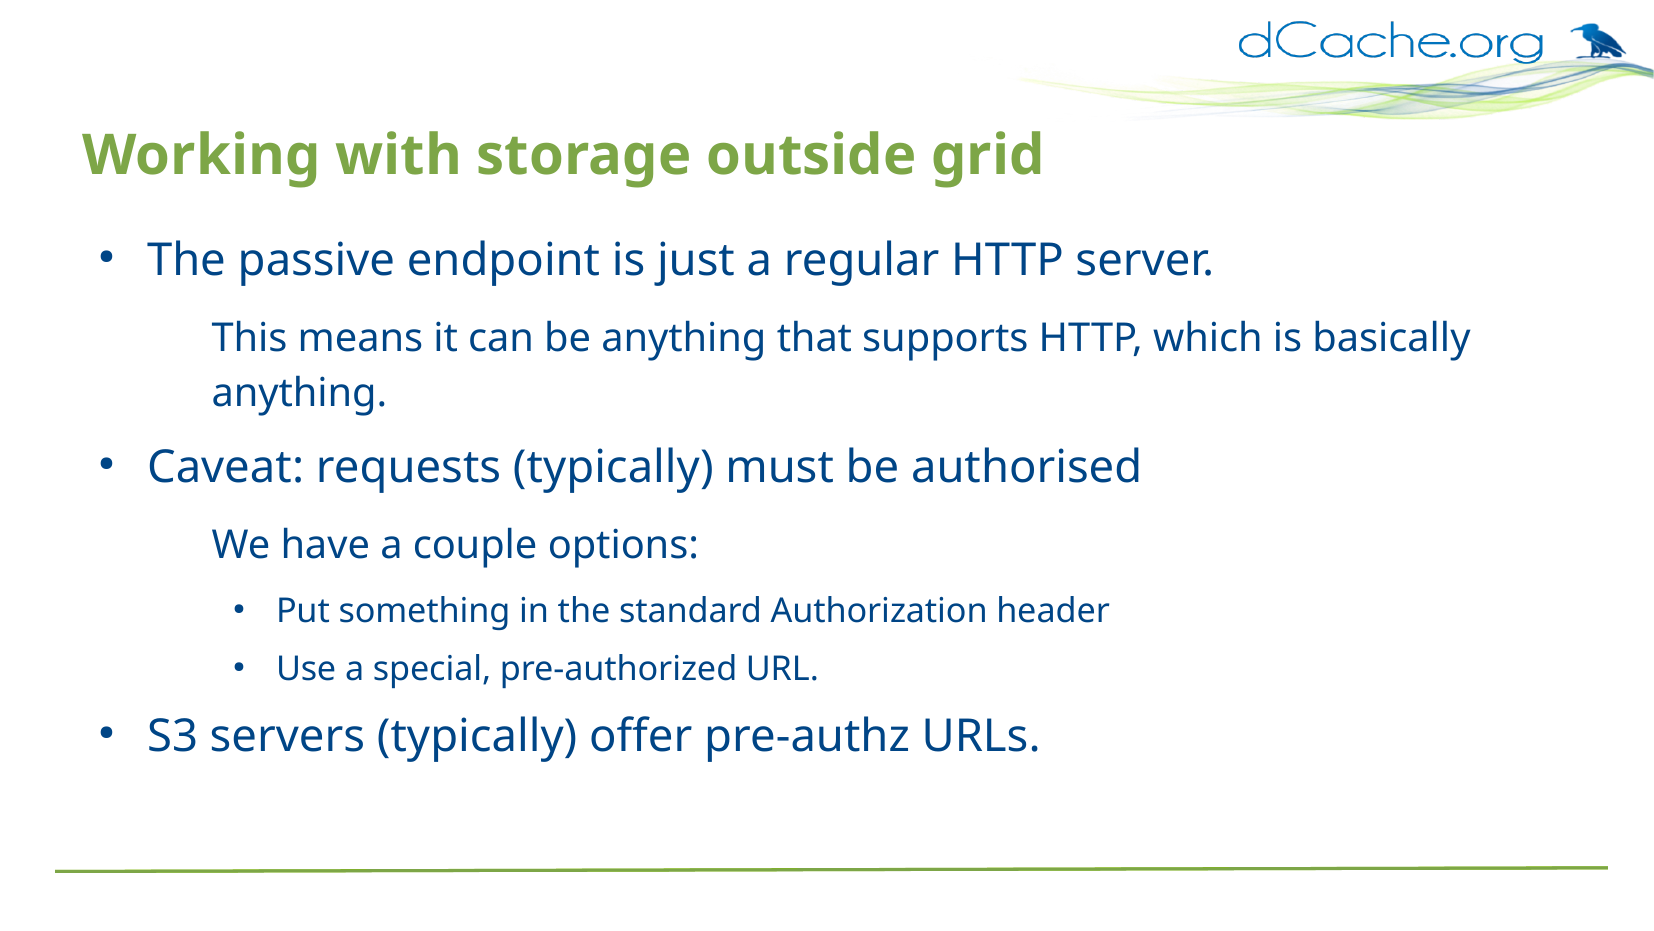

# Working with storage outside grid
The passive endpoint is just a regular HTTP server.
This means it can be anything that supports HTTP, which is basically anything.
Caveat: requests (typically) must be authorised
We have a couple options:
Put something in the standard Authorization header
Use a special, pre-authorized URL.
S3 servers (typically) offer pre-authz URLs.